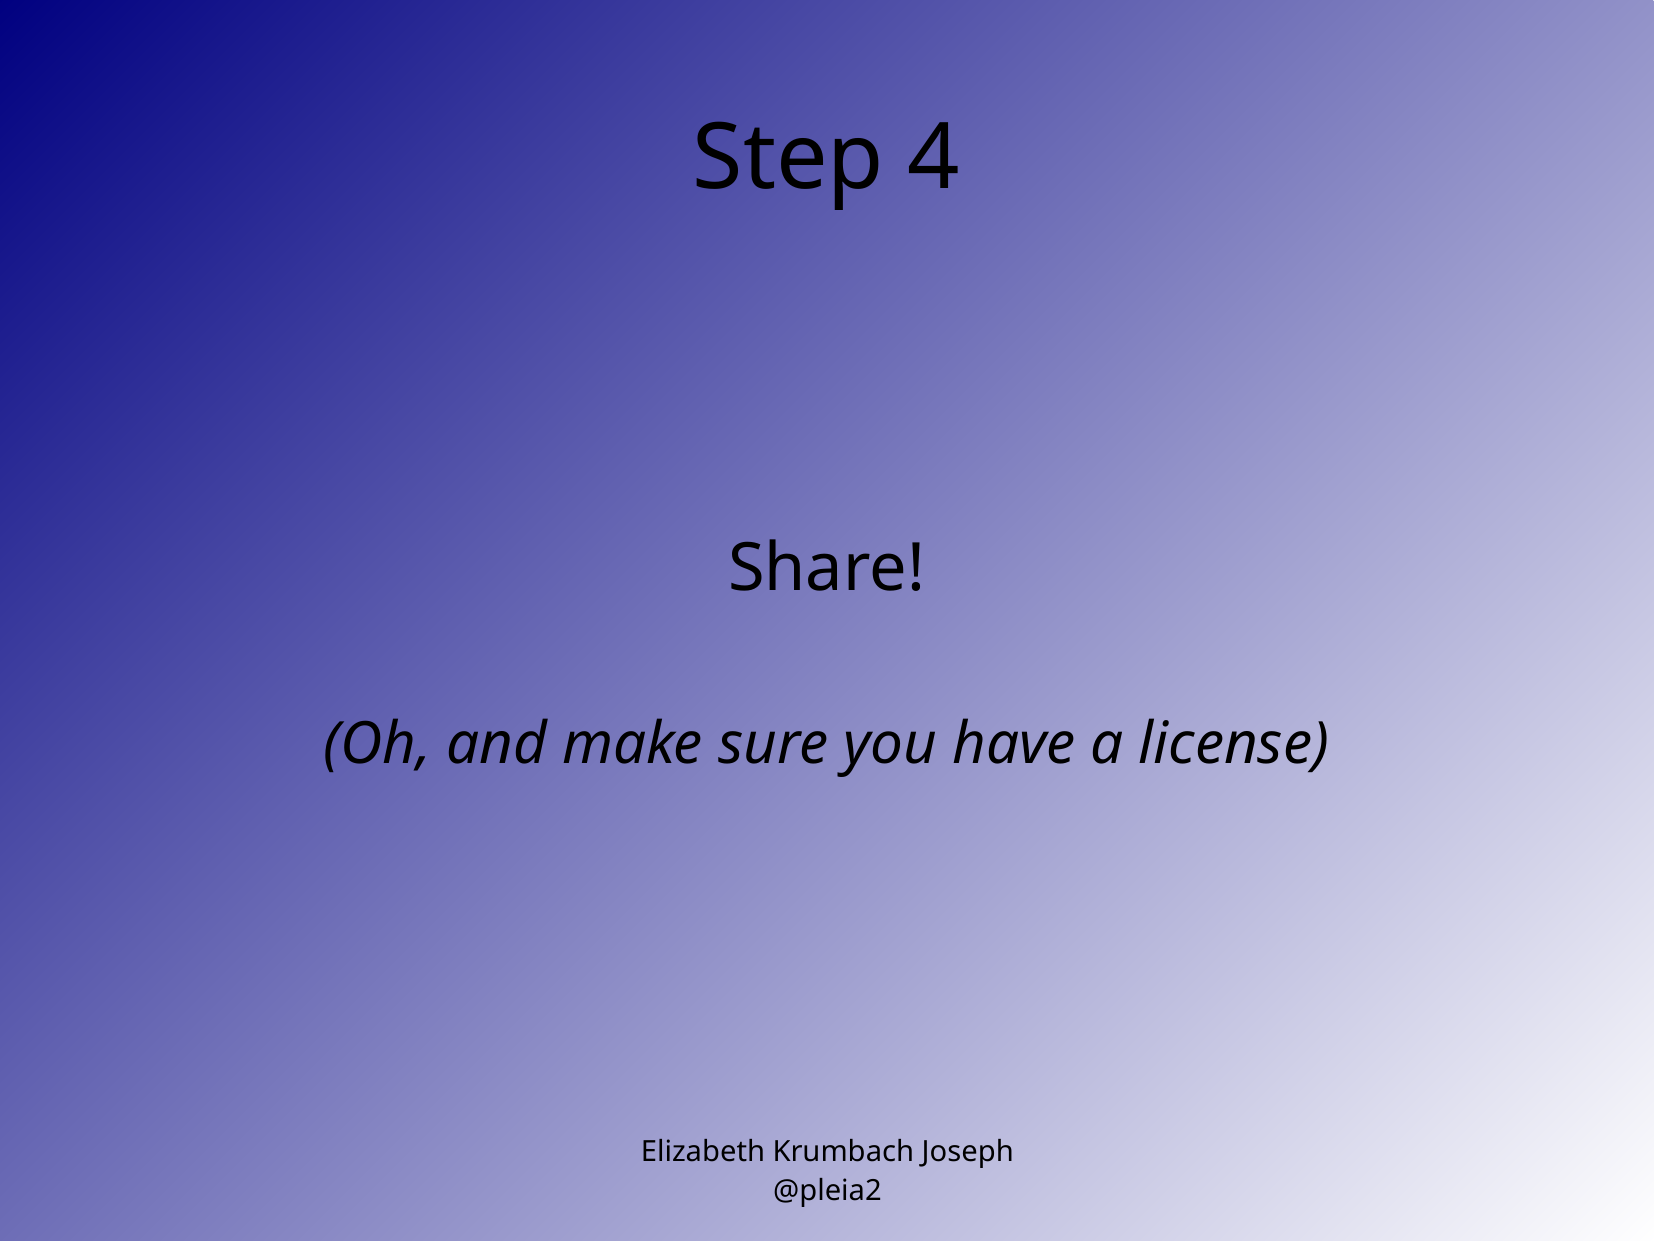

# Step 4
Share!
(Oh, and make sure you have a license)